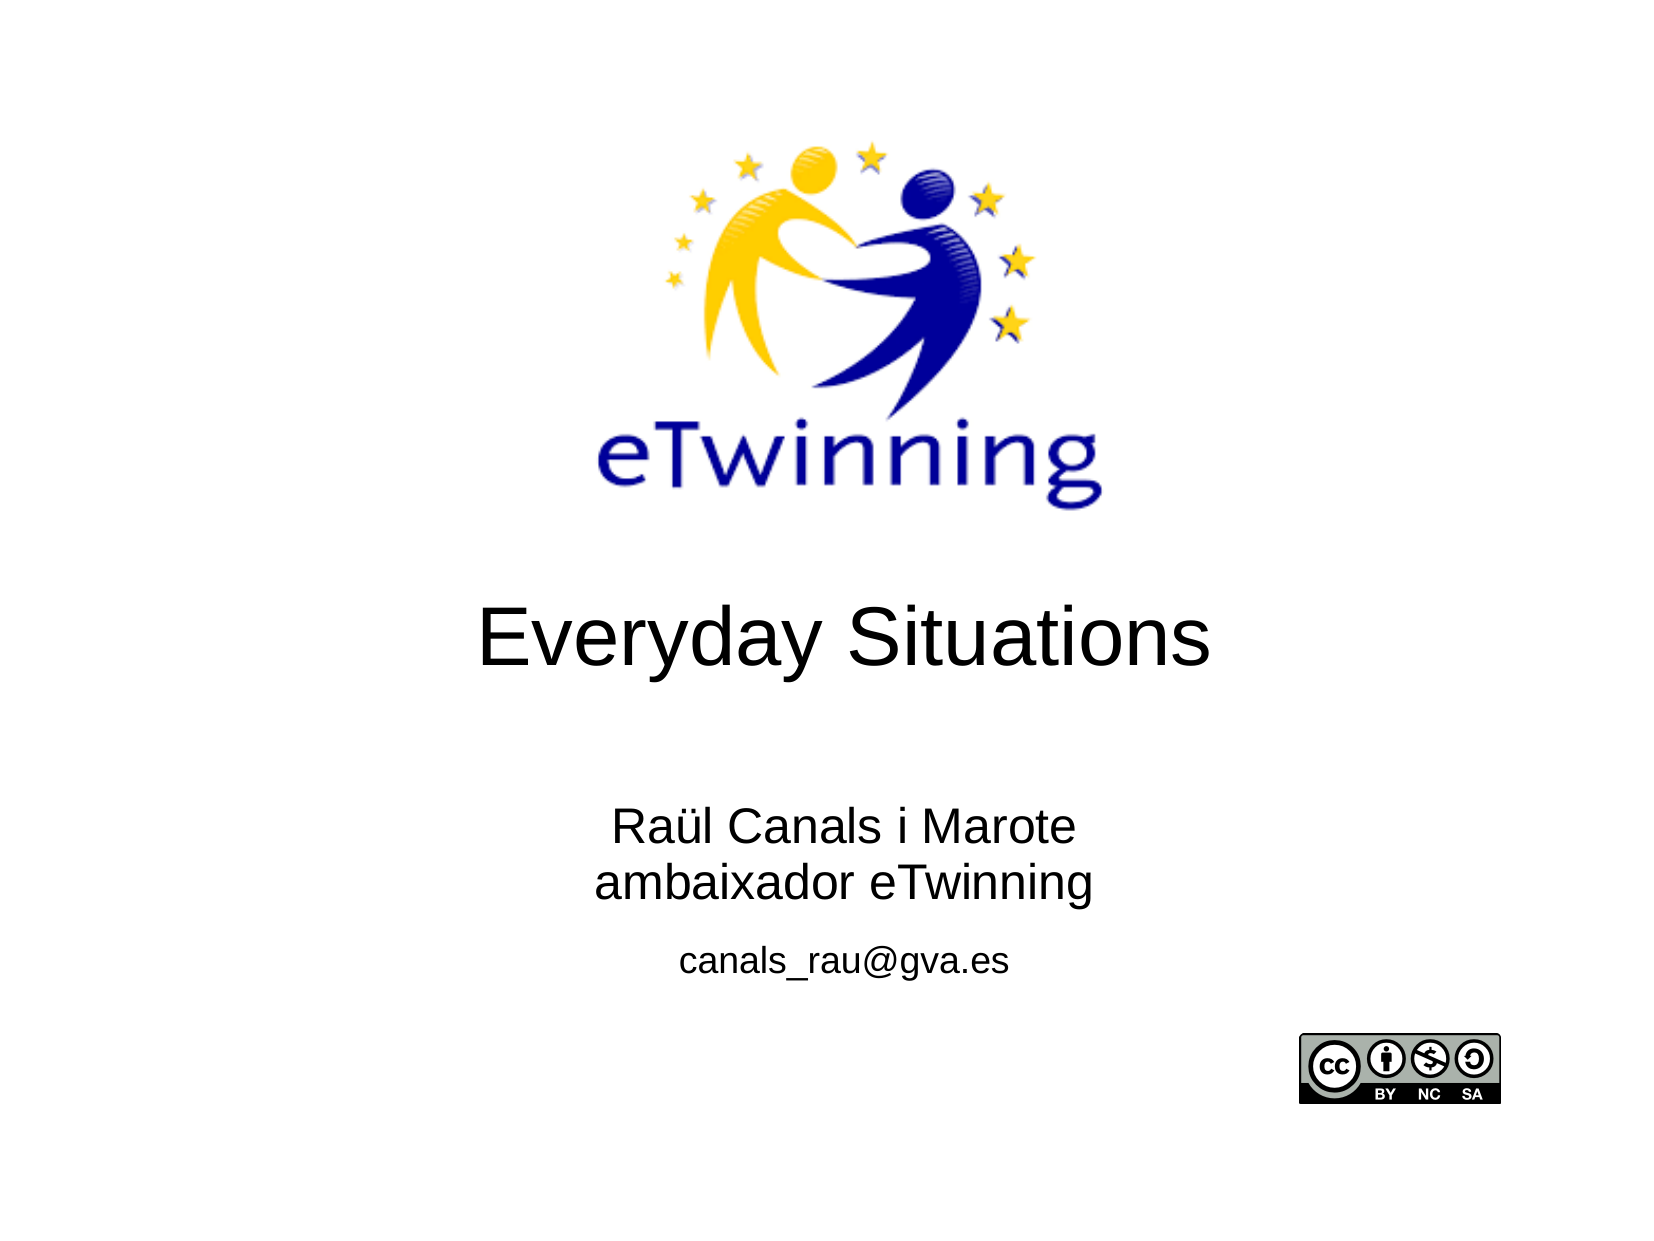

# Everyday Situations
Raül Canals i Marote
ambaixador eTwinning
canals_rau@gva.es